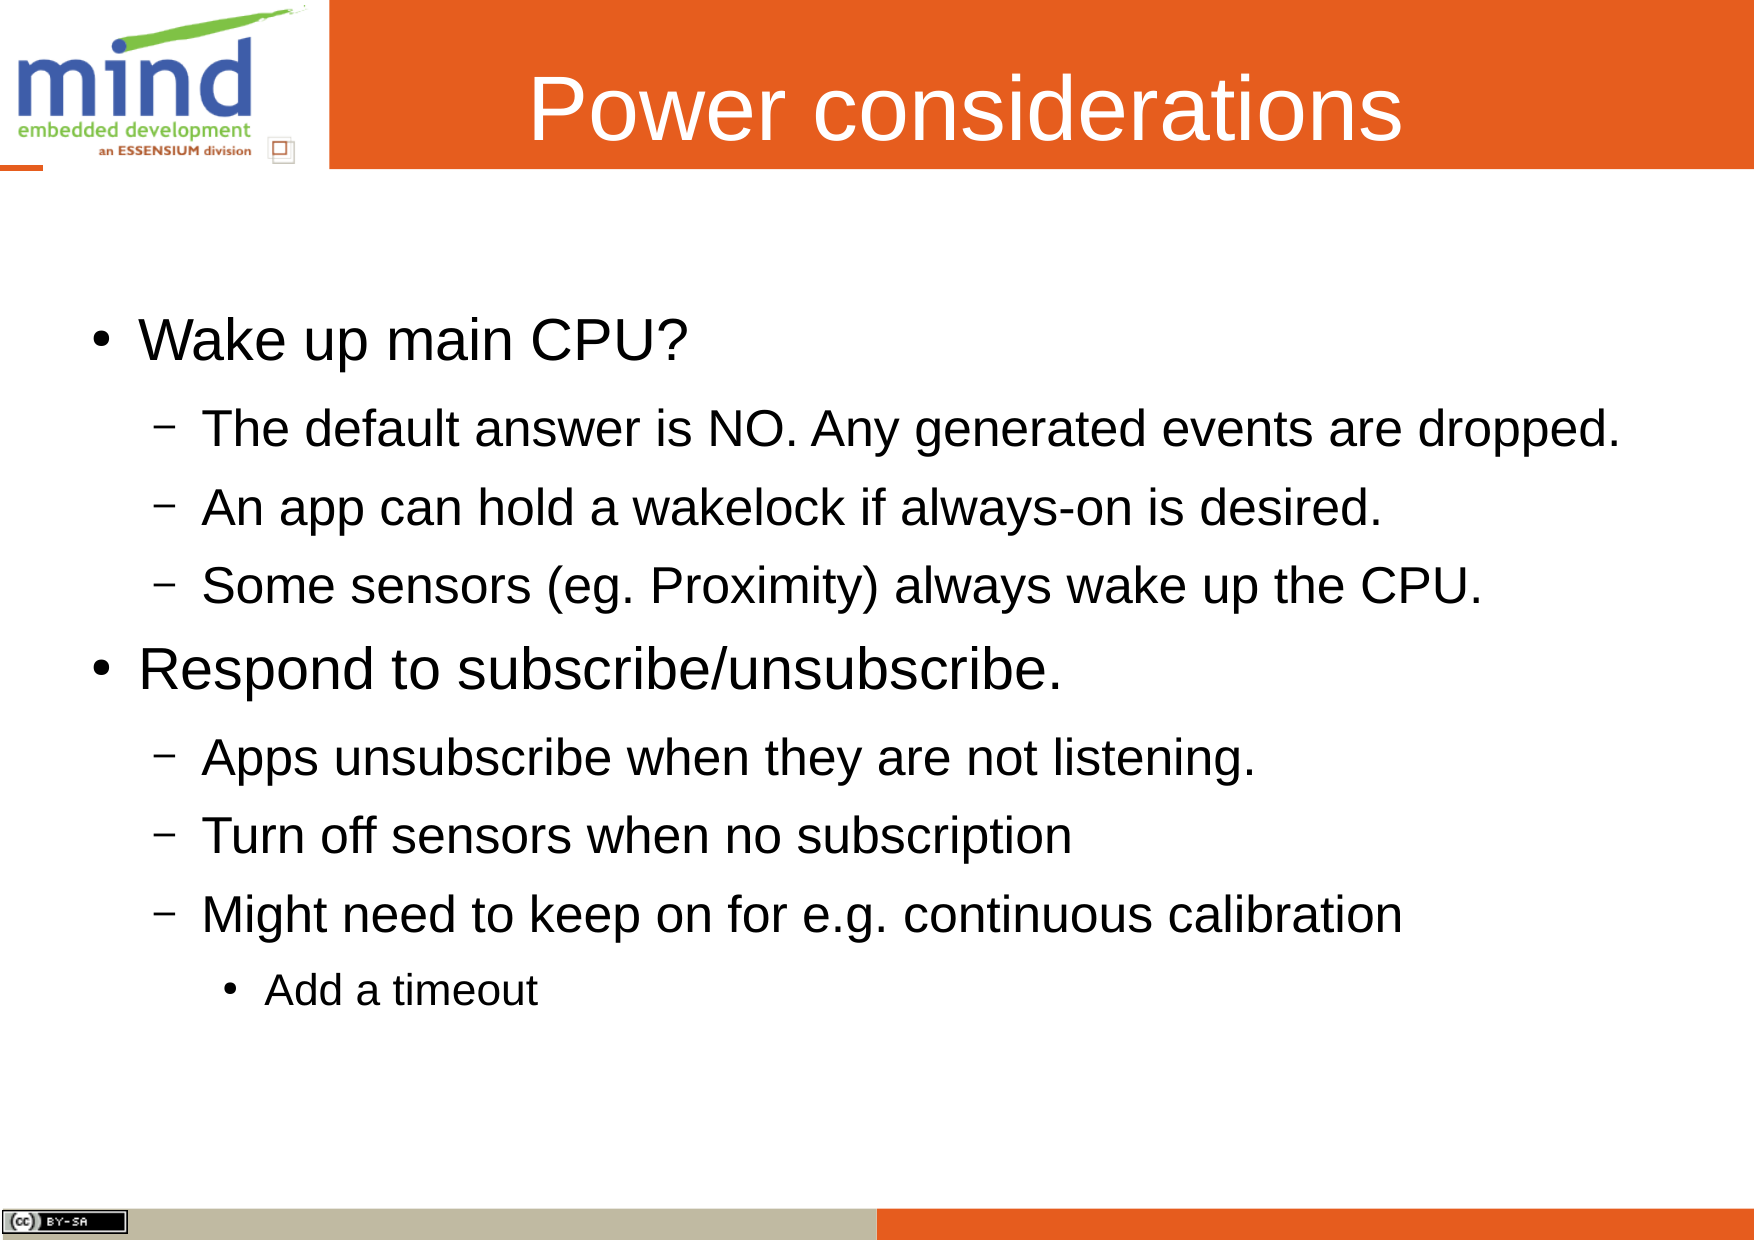

# Power considerations
Wake up main CPU?
The default answer is NO. Any generated events are dropped.
An app can hold a wakelock if always-on is desired.
Some sensors (eg. Proximity) always wake up the CPU.
Respond to subscribe/unsubscribe.
Apps unsubscribe when they are not listening.
Turn off sensors when no subscription
Might need to keep on for e.g. continuous calibration
Add a timeout